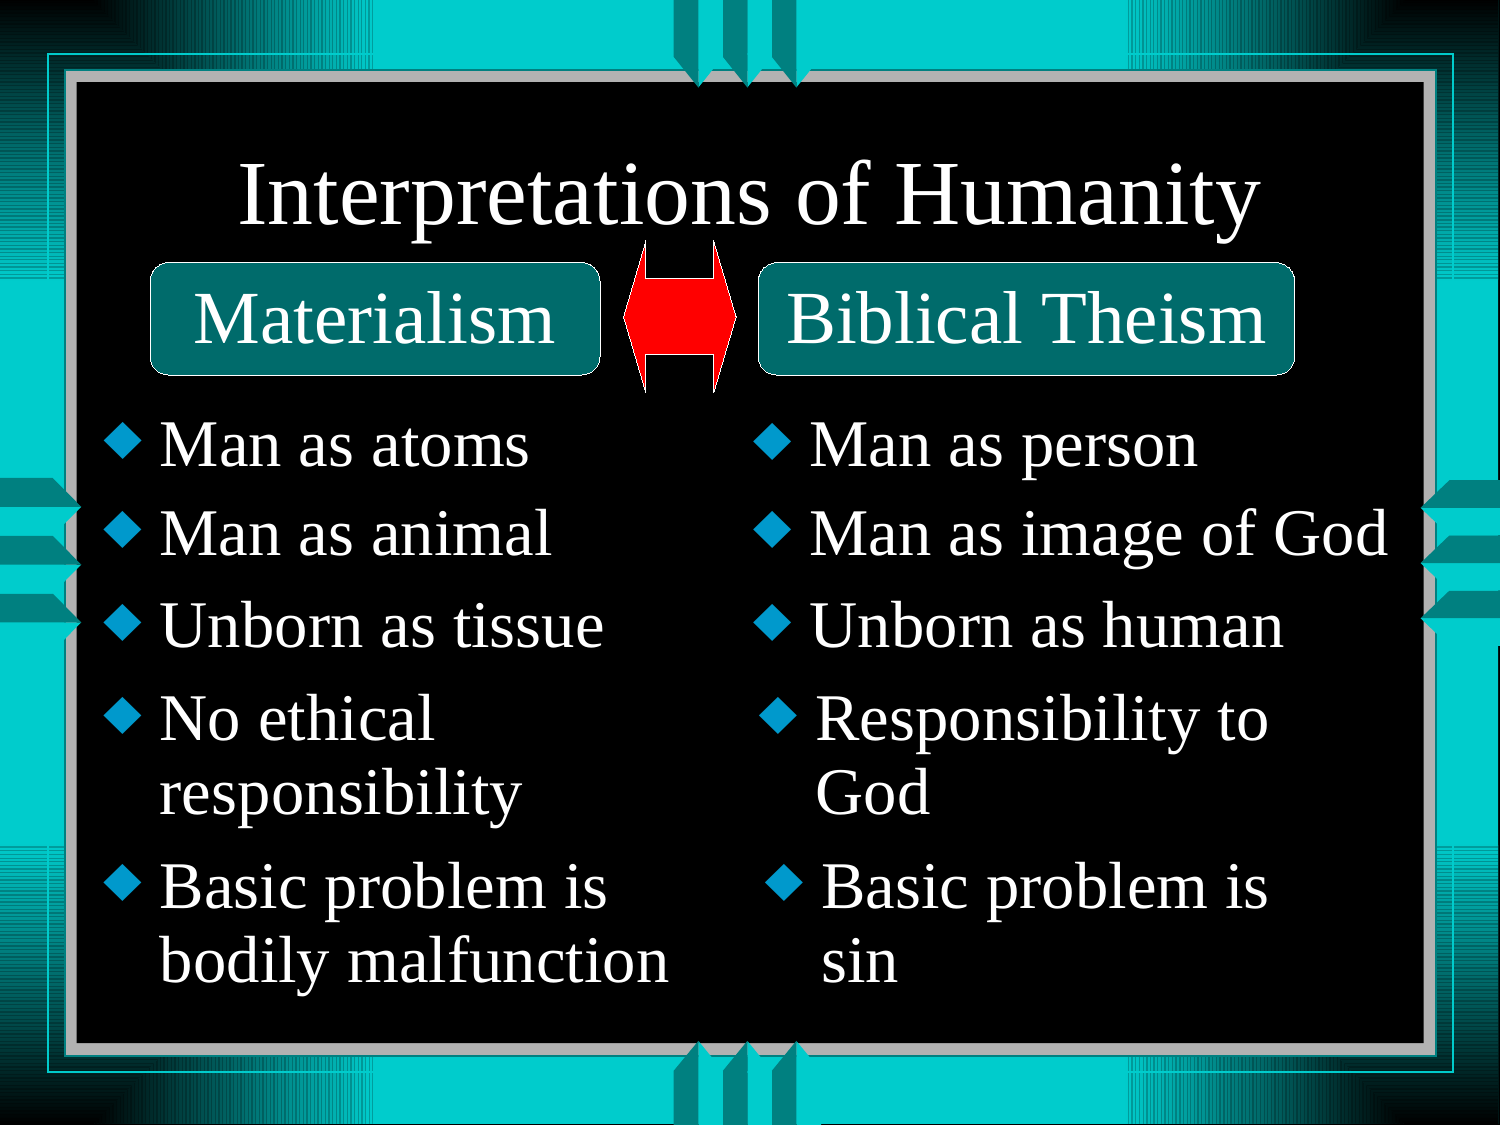

# Interpretations of Humanity
Materialism
Biblical Theism
Man as atoms
Man as person
Man as animal
Man as image of God
Unborn as tissue
Unborn as human
No ethical responsibility
Responsibility to God
Basic problem is bodily malfunction
Basic problem is sin